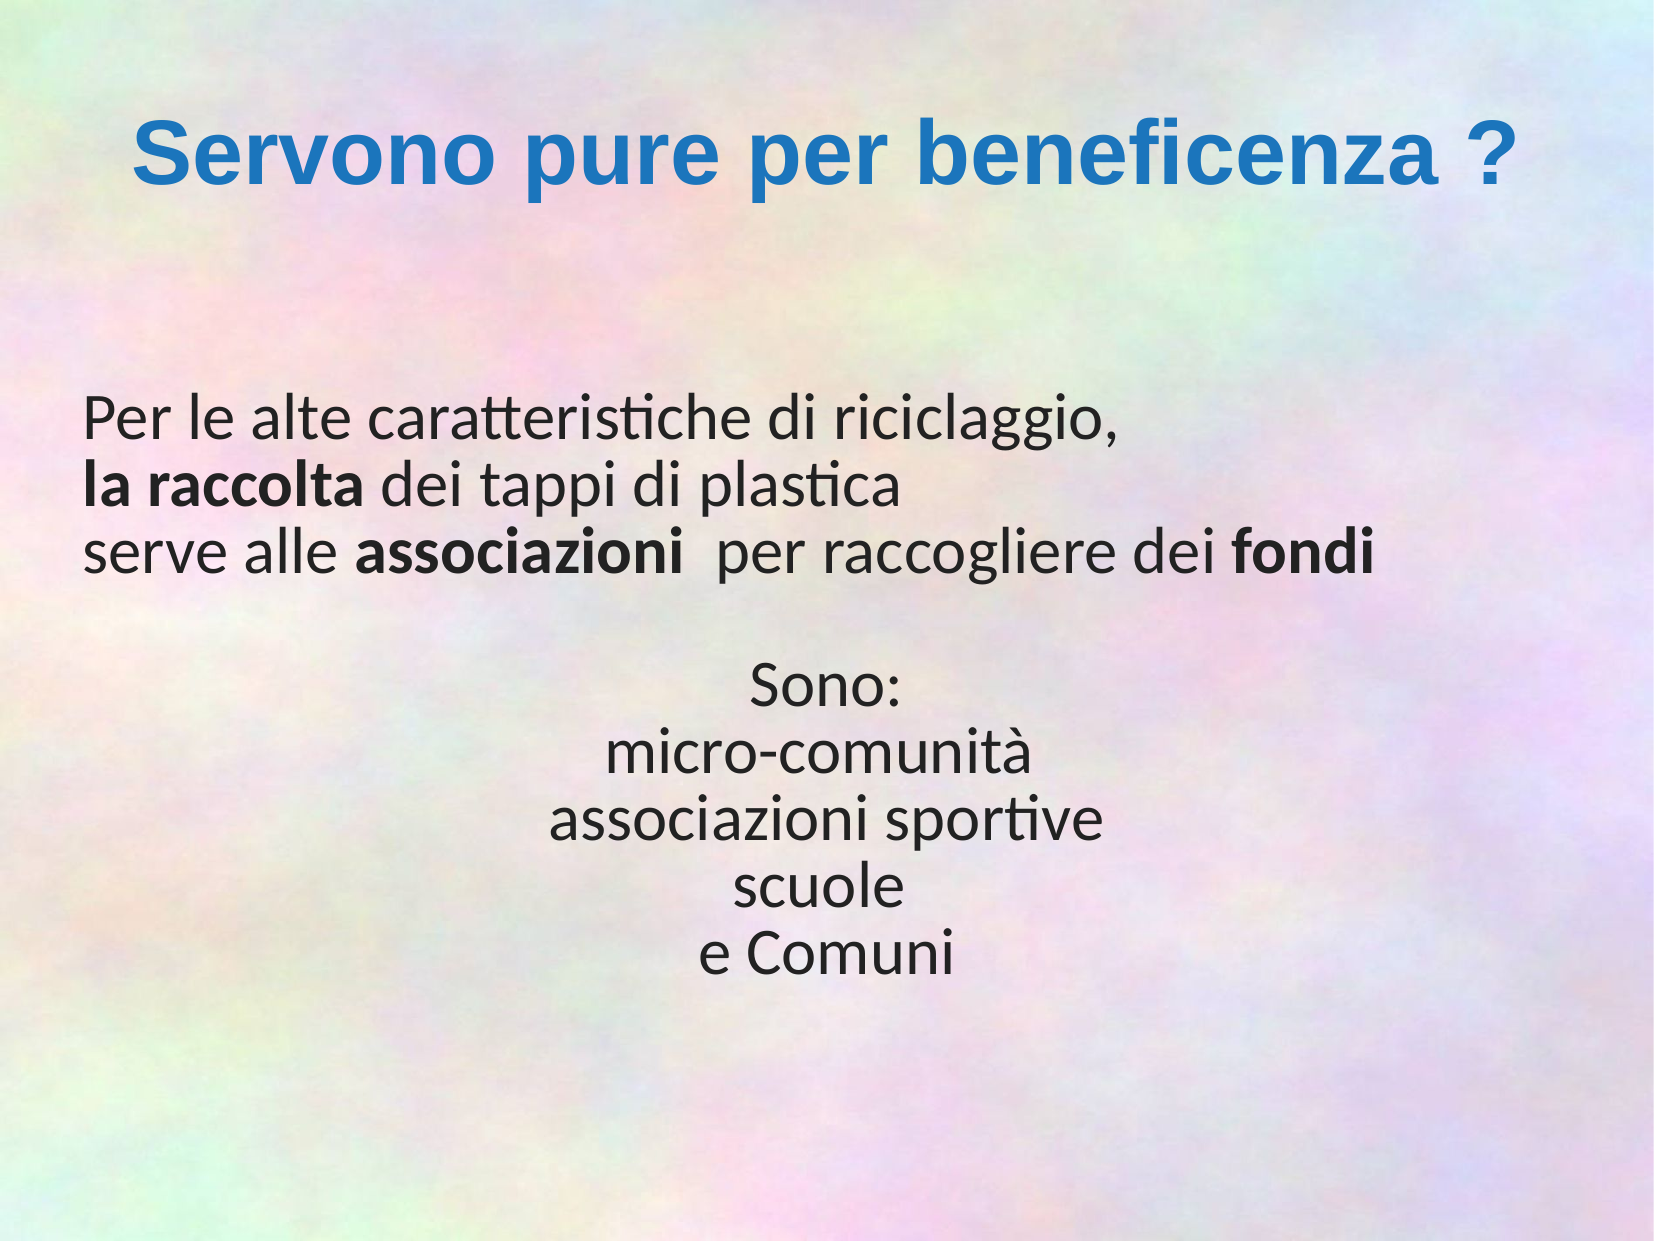

# Servono pure per beneficenza ?
Per le alte caratteristiche di riciclaggio,
la raccolta dei tappi di plastica
serve alle associazioni per raccogliere dei fondi
Sono:
micro-comunità
associazioni sportive
scuole
e Comuni